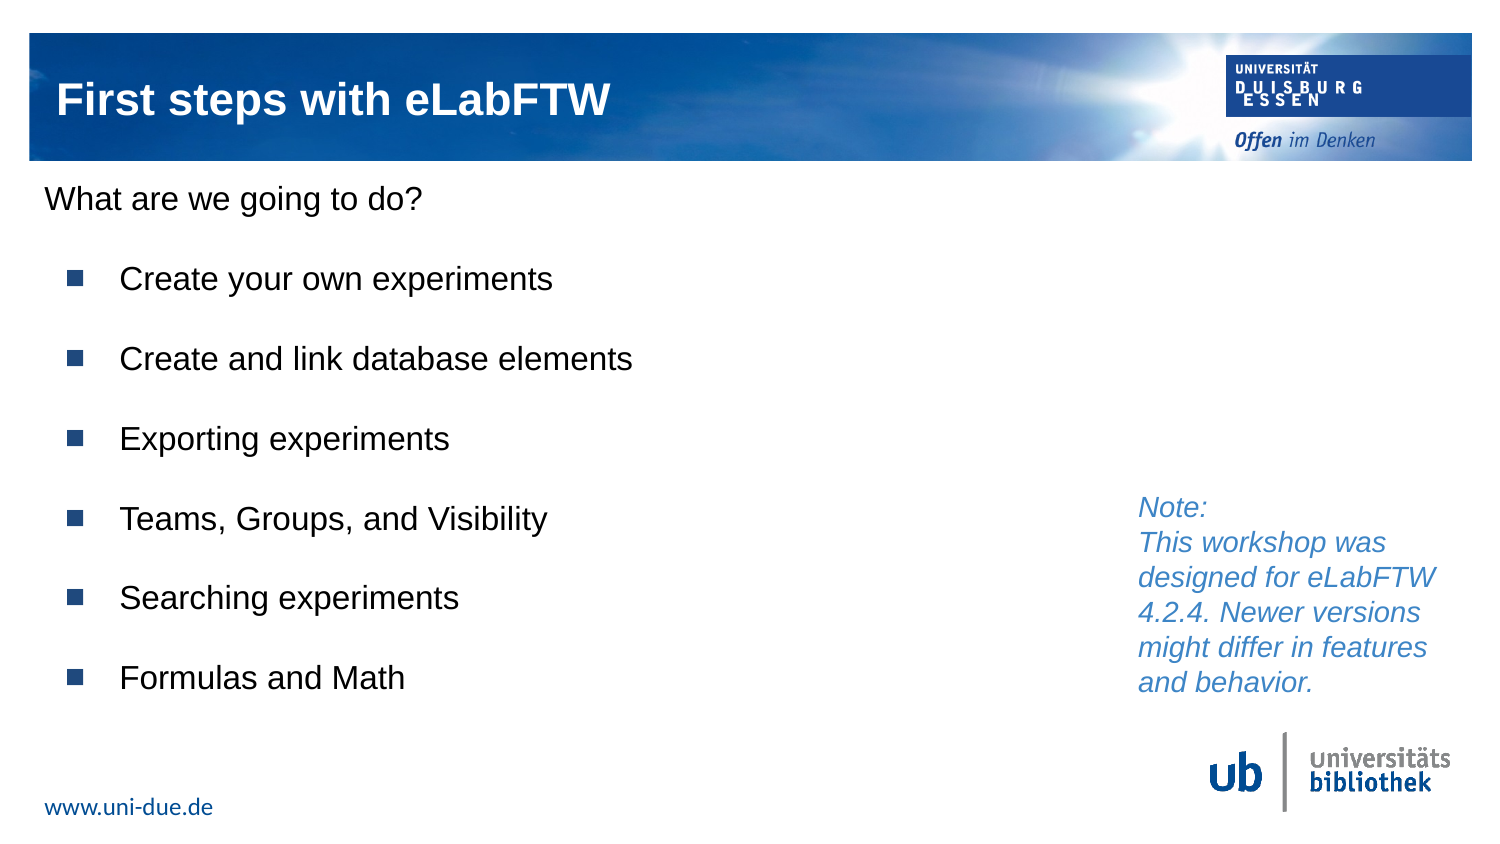

First steps with eLabFTW
What are we going to do?
Create your own experiments
Create and link database elements
Exporting experiments
Teams, Groups, and Visibility
Searching experiments
Formulas and Math
Note:
This workshop was designed for eLabFTW 4.2.4. Newer versions might differ in features and behavior.
www.uni-due.de